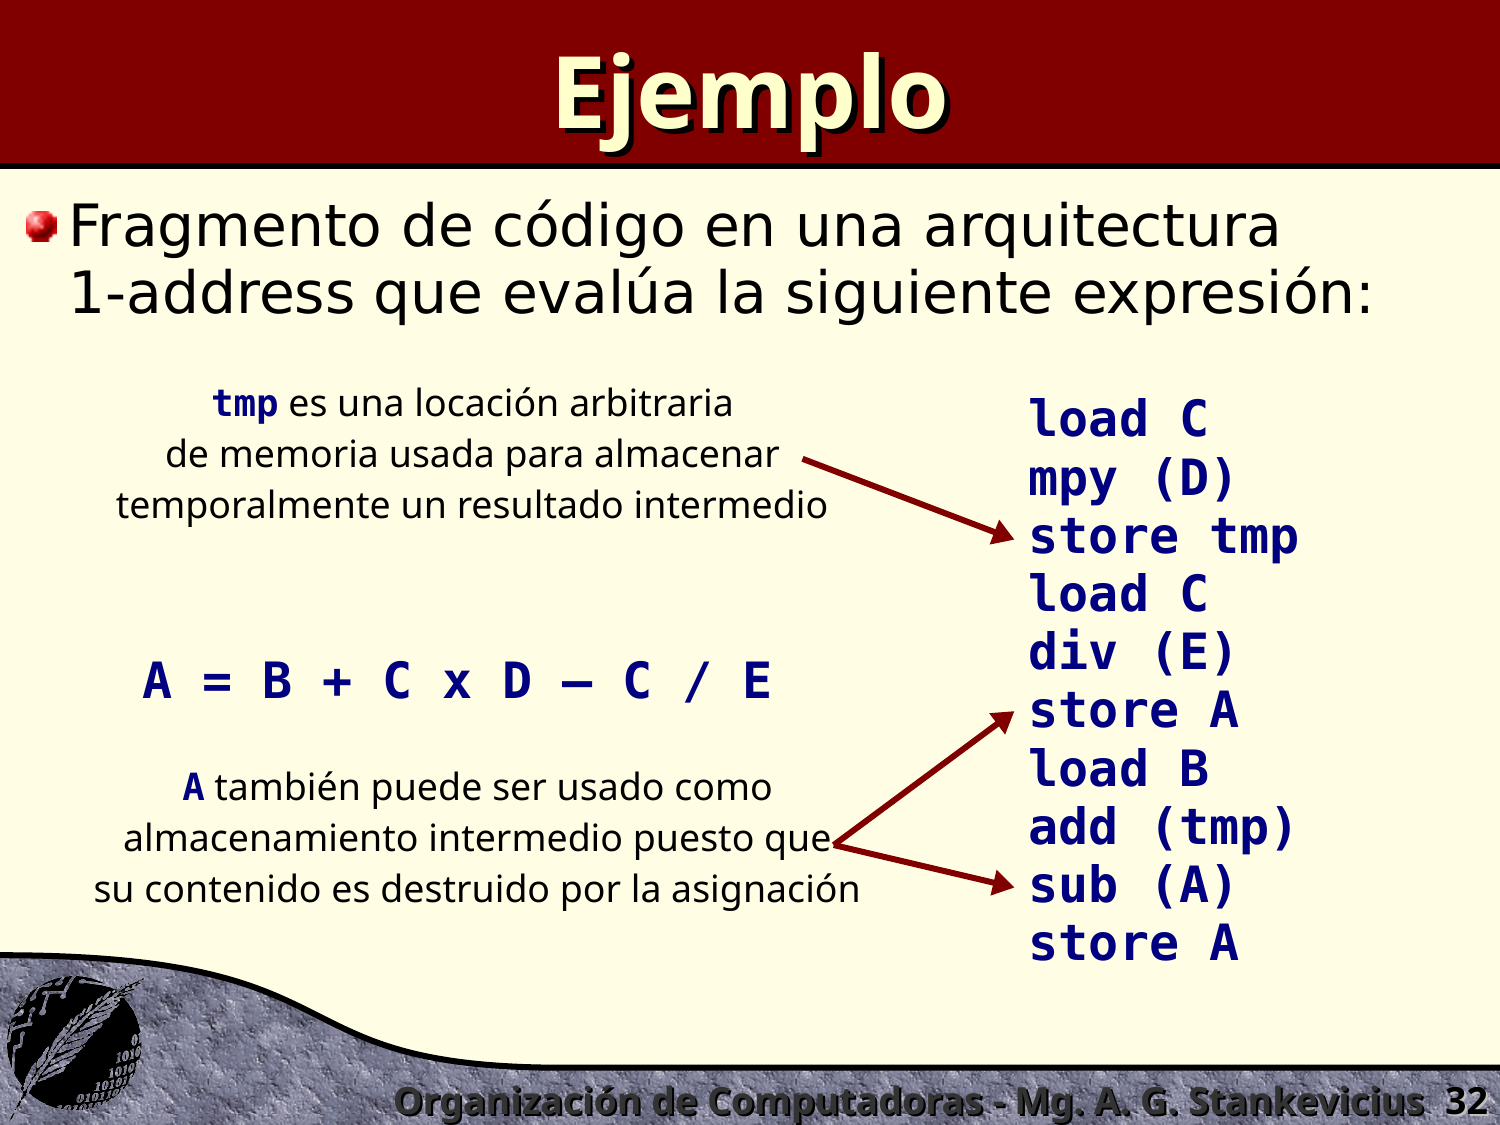

# Ejemplo
Fragmento de código en una arquitectura
1-address que evalúa la siguiente expresión:
tmp es una locación arbitraria
de memoria usada para almacenar
temporalmente un resultado intermedio
load C
mpy (D)
store tmp
load C
div (E)
store A
load B
add (tmp)
sub (A)
store A
A = B + C x D – C / E
A también puede ser usado como
almacenamiento intermedio puesto que
su contenido es destruido por la asignación
32